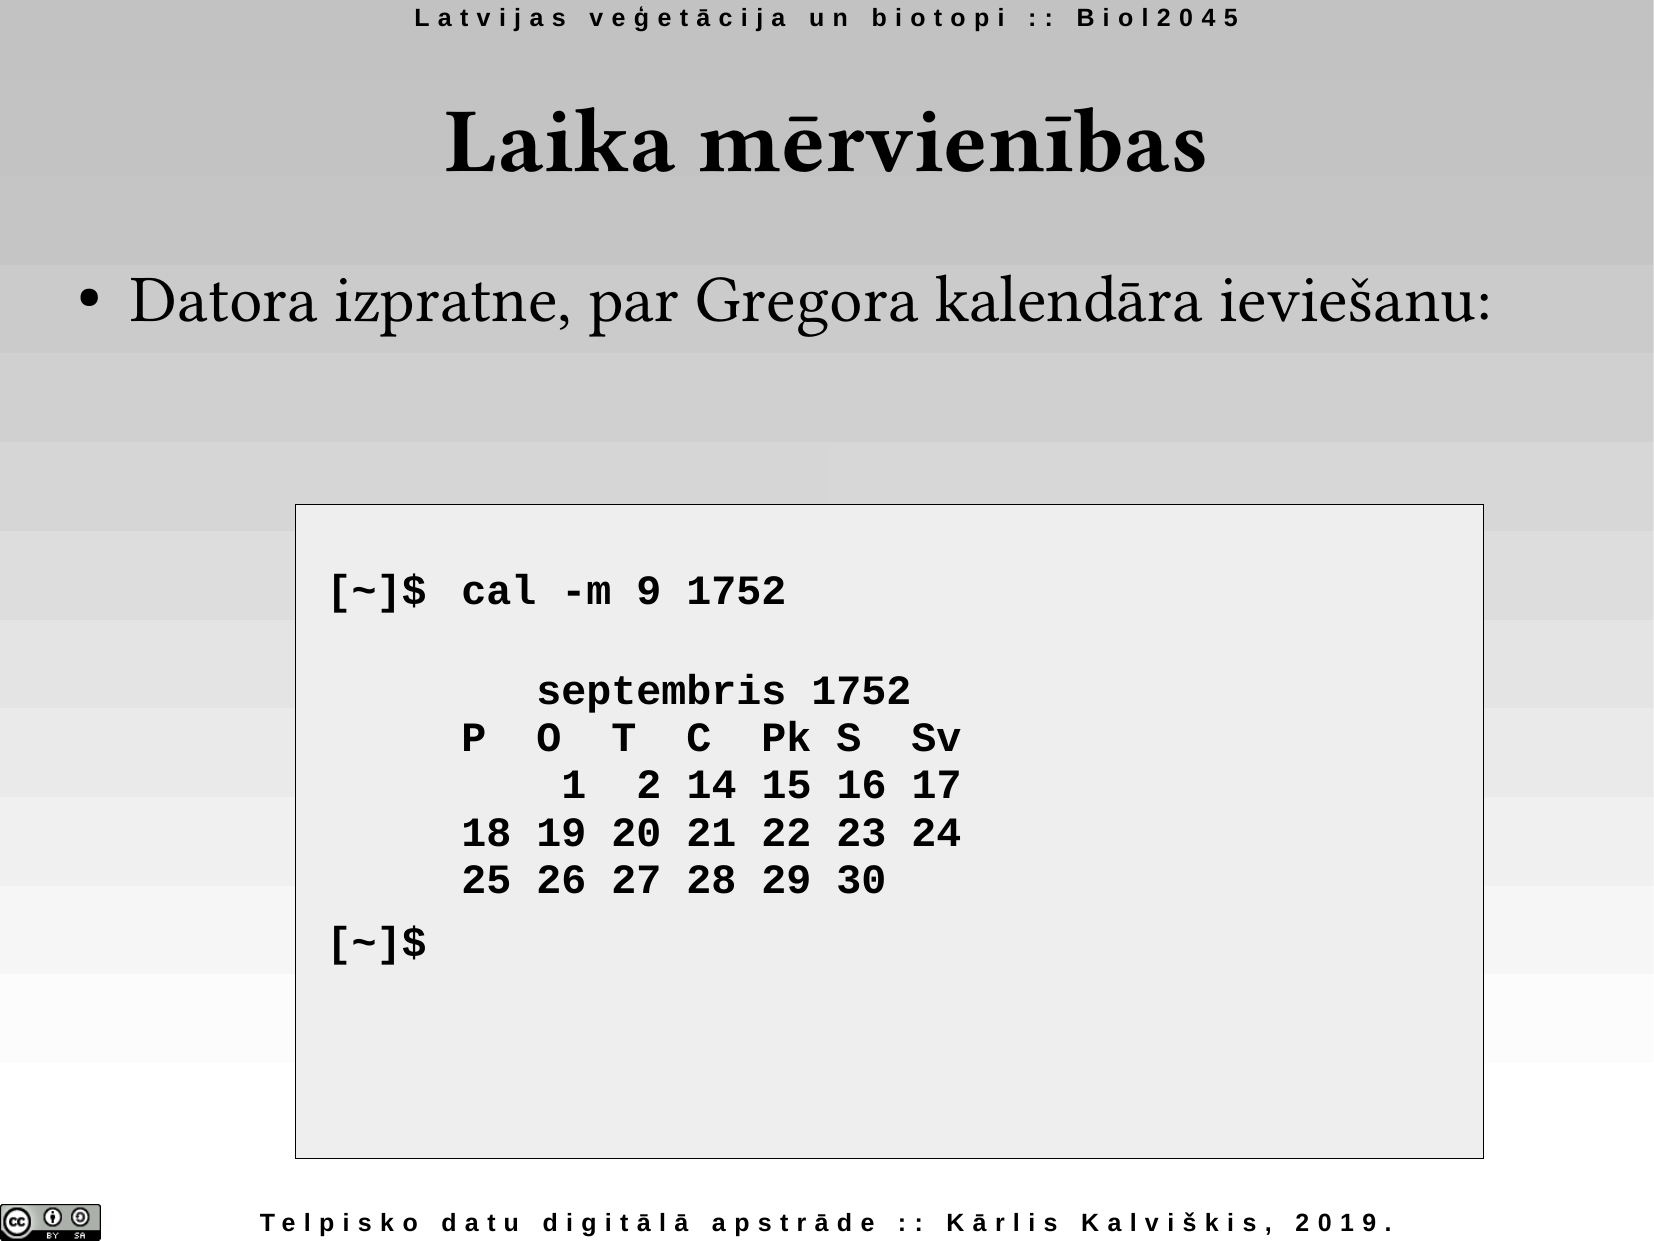

# Laika mērvienības
Datora izpratne, par Gregora kalendāra ieviešanu:
[~]$
cal -m 9 1752
 septembris 1752
P  O  T  C  Pk S  Sv
 1 2 14 15 16 17
18 19 20 21 22 23 24
25 26 27 28 29 30
[~]$